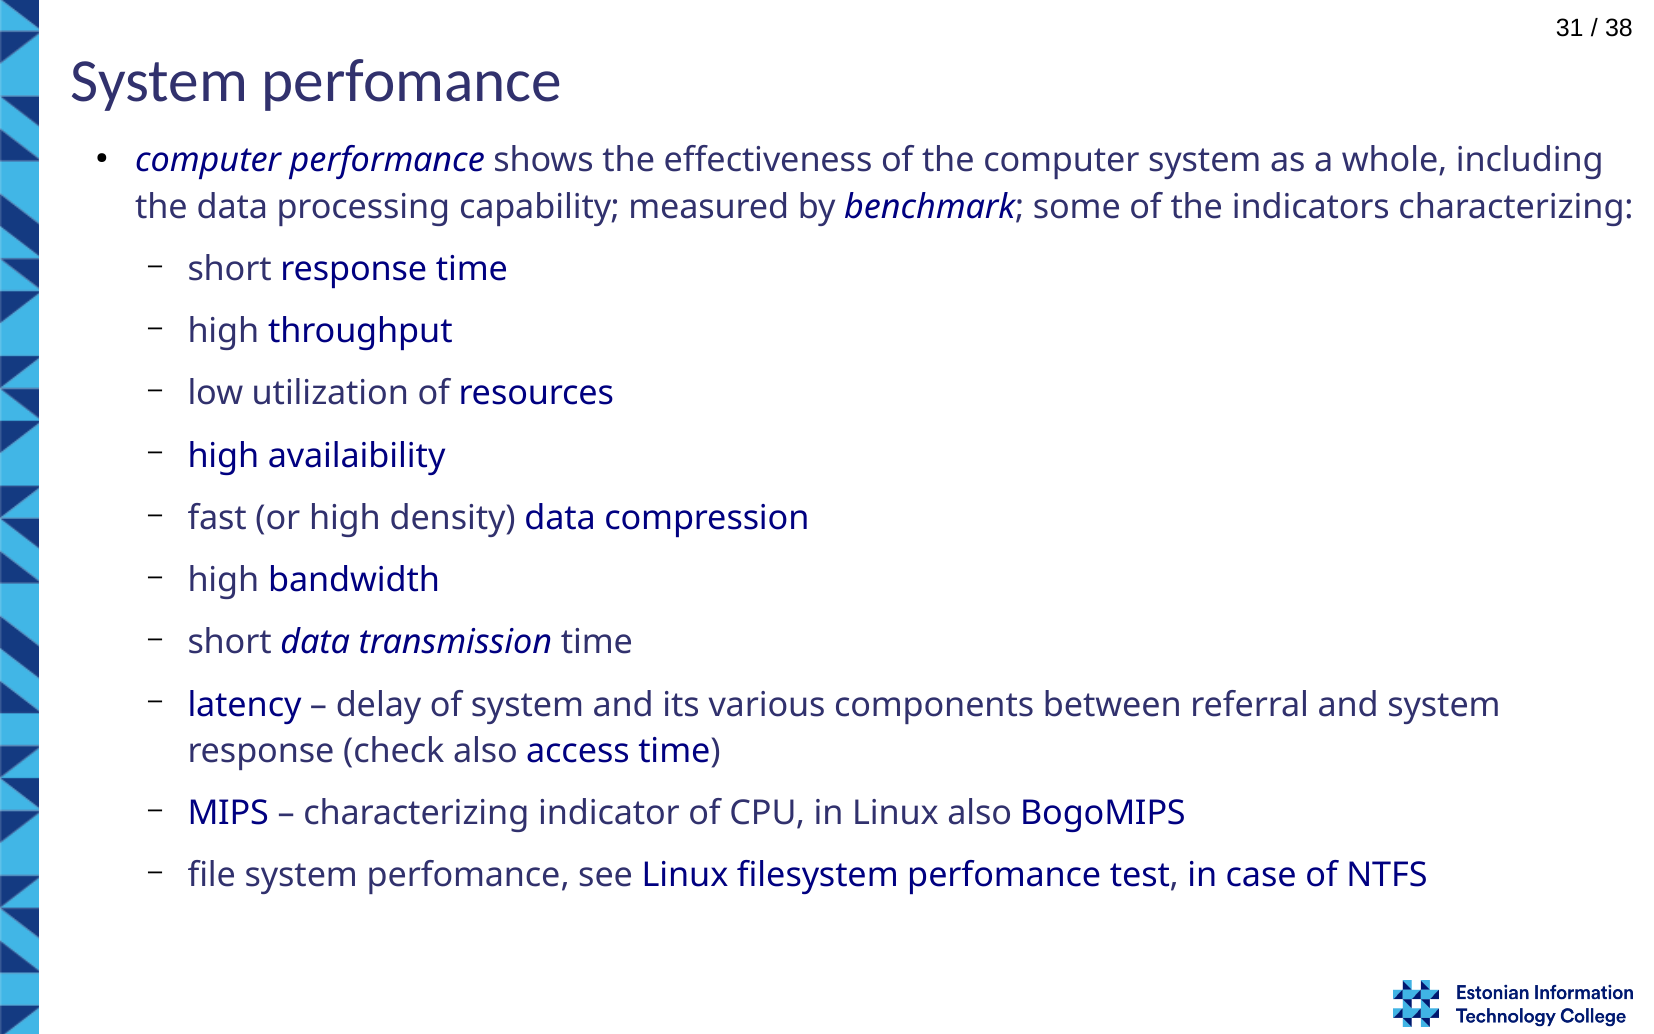

# System perfomance
computer performance shows the effectiveness of the computer system as a whole, including the data processing capability; measured by benchmark; some of the indicators characterizing:
short response time
high throughput
low utilization of resources
high availaibility
fast (or high density) data compression
high bandwidth
short data transmission time
latency – delay of system and its various components between referral and system response (check also access time)
MIPS – characterizing indicator of CPU, in Linux also BogoMIPS
file system perfomance, see Linux filesystem perfomance test, in case of NTFS